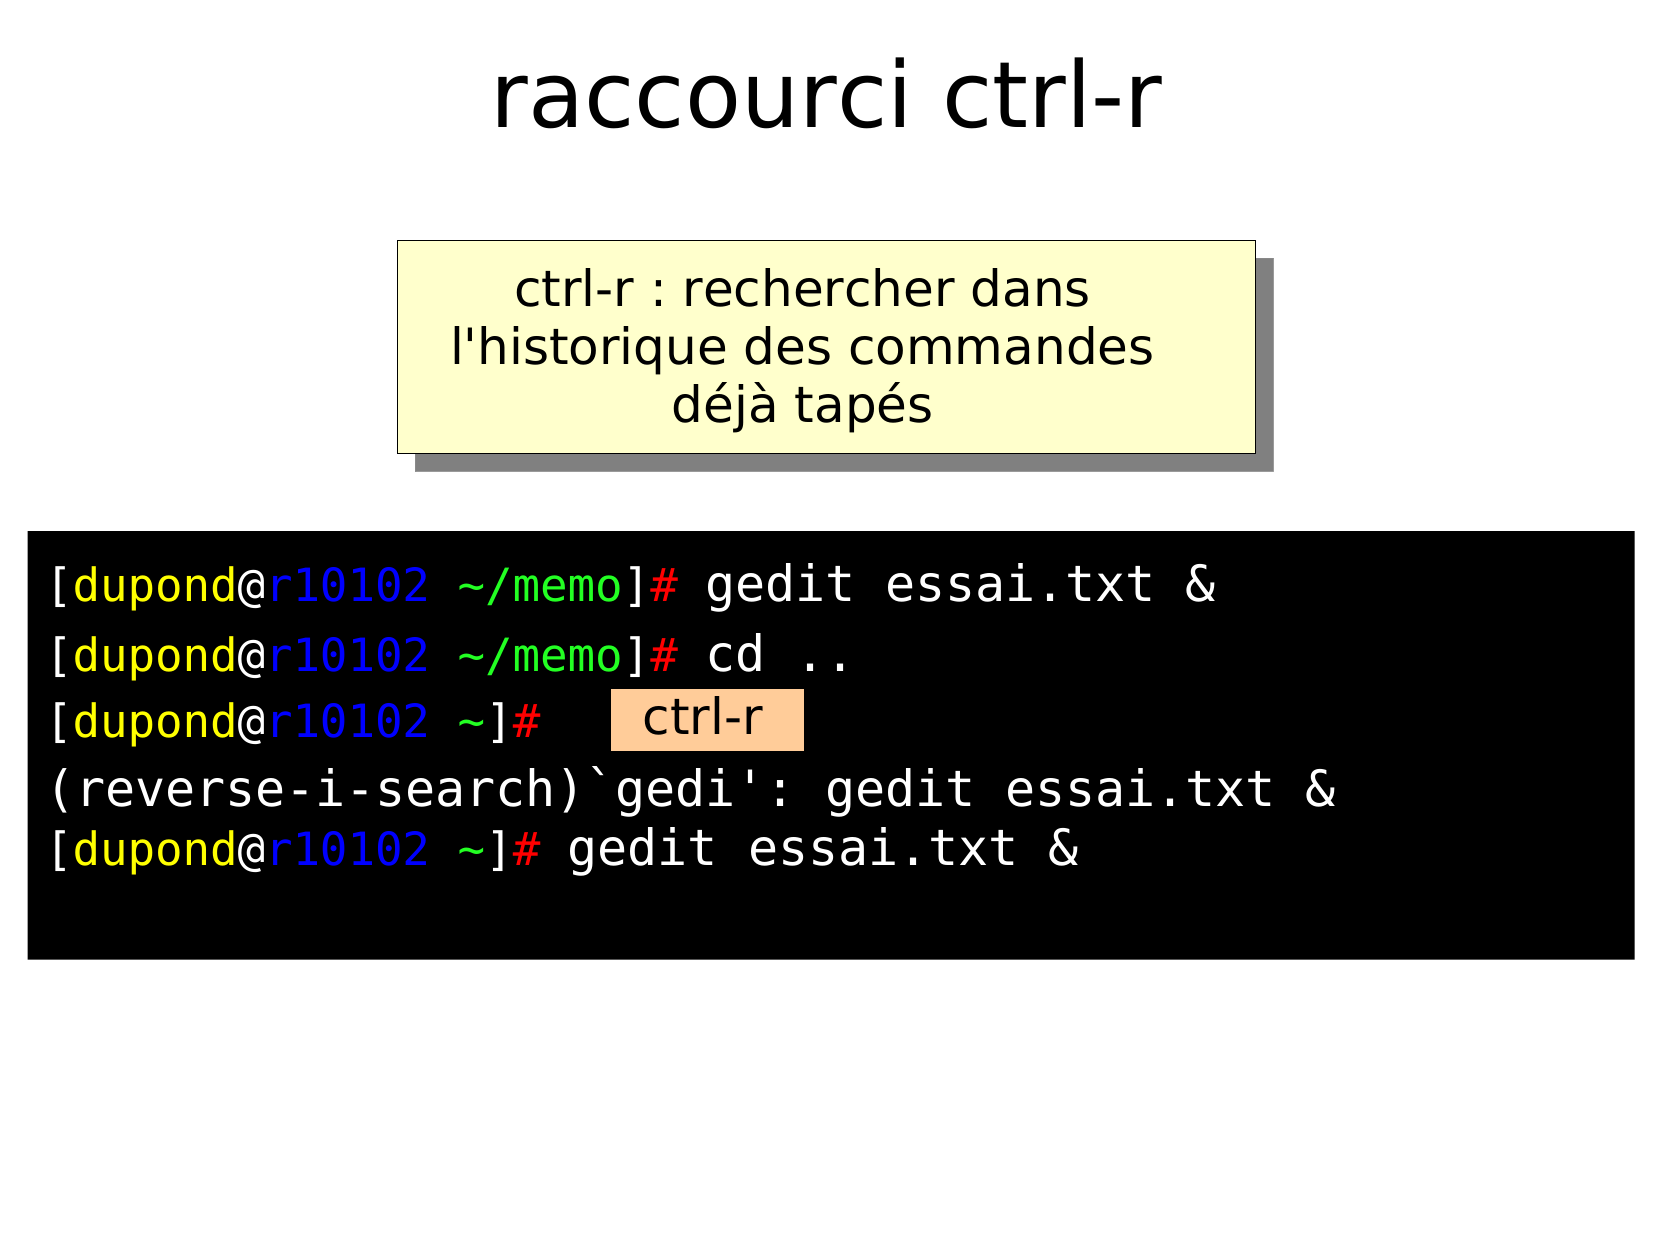

# raccourci ctrl-r
ctrl-r : rechercher dans l'historique des commandes déjà tapés
[dupond@r10102 ~/memo]# gedit essai.txt &
[dupond@r10102 ~/memo]# cd ..
[dupond@r10102 ~]#
(reverse-i-search)`gedi': gedit essai.txt &
[dupond@r10102 ~]# gedit essai.txt &
ctrl-r